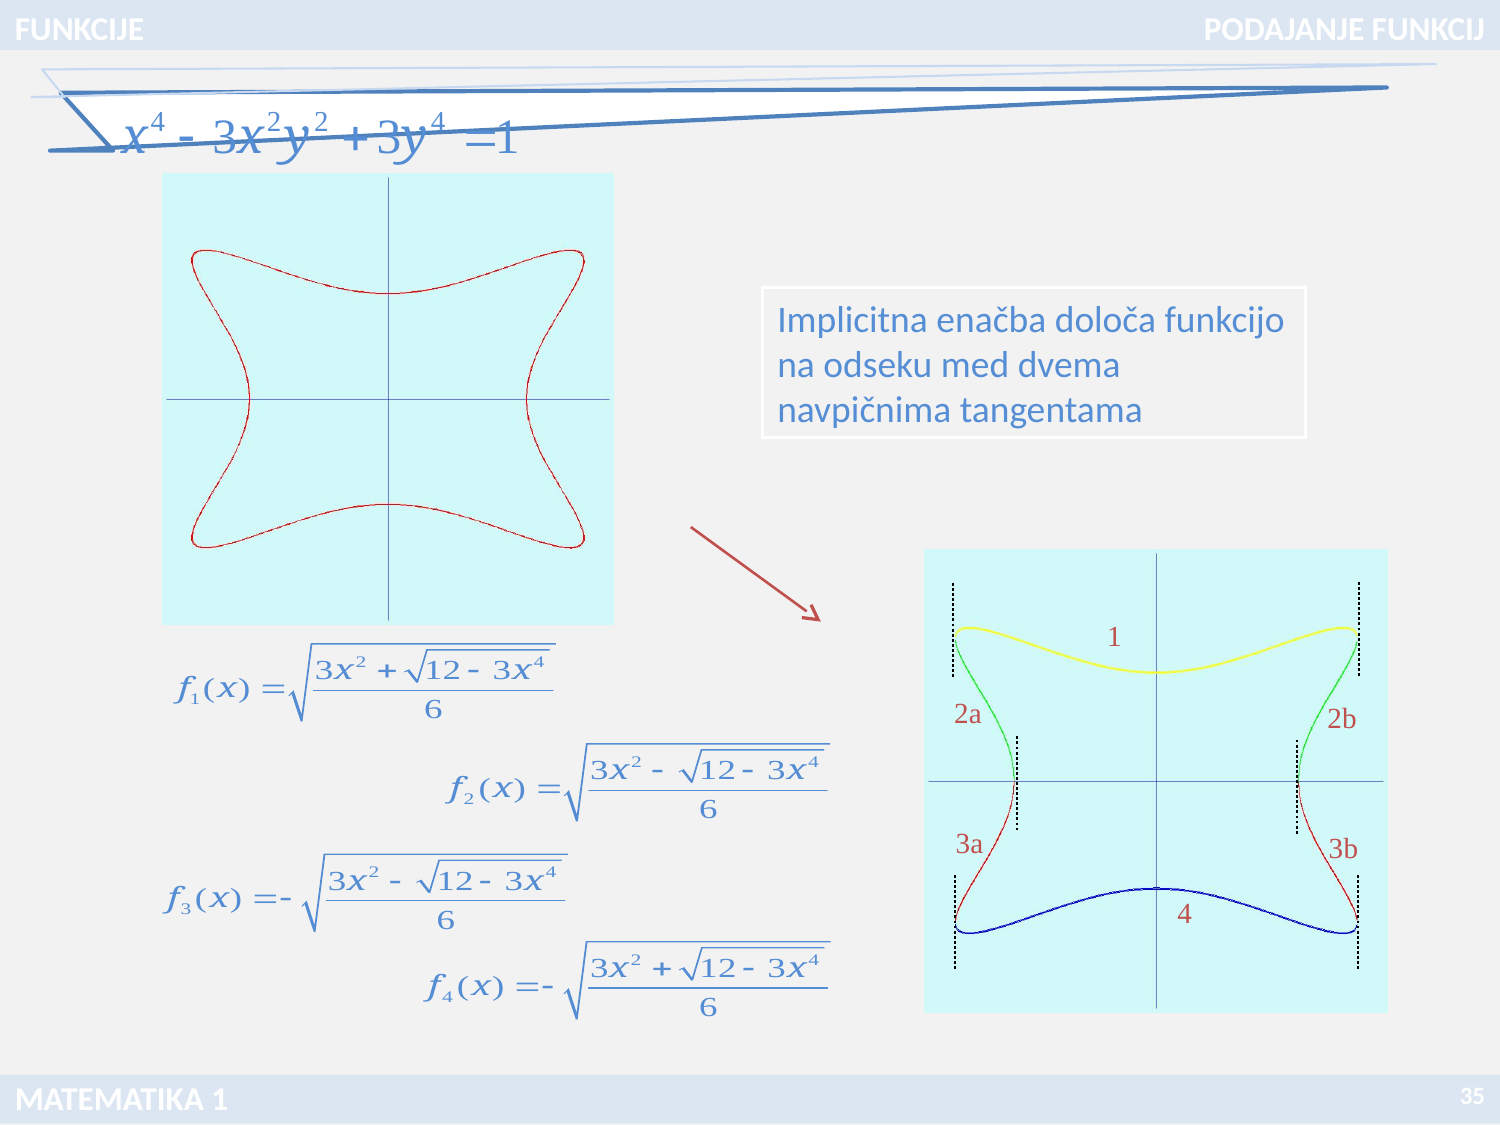

FUNKCIJE
PODAJANJE FUNKCIJ
Implicitna enačba določa funkcijo na odseku med dvema navpičnima tangentama
1
2a
2b
3a
3b
4
MATEMATIKA 1